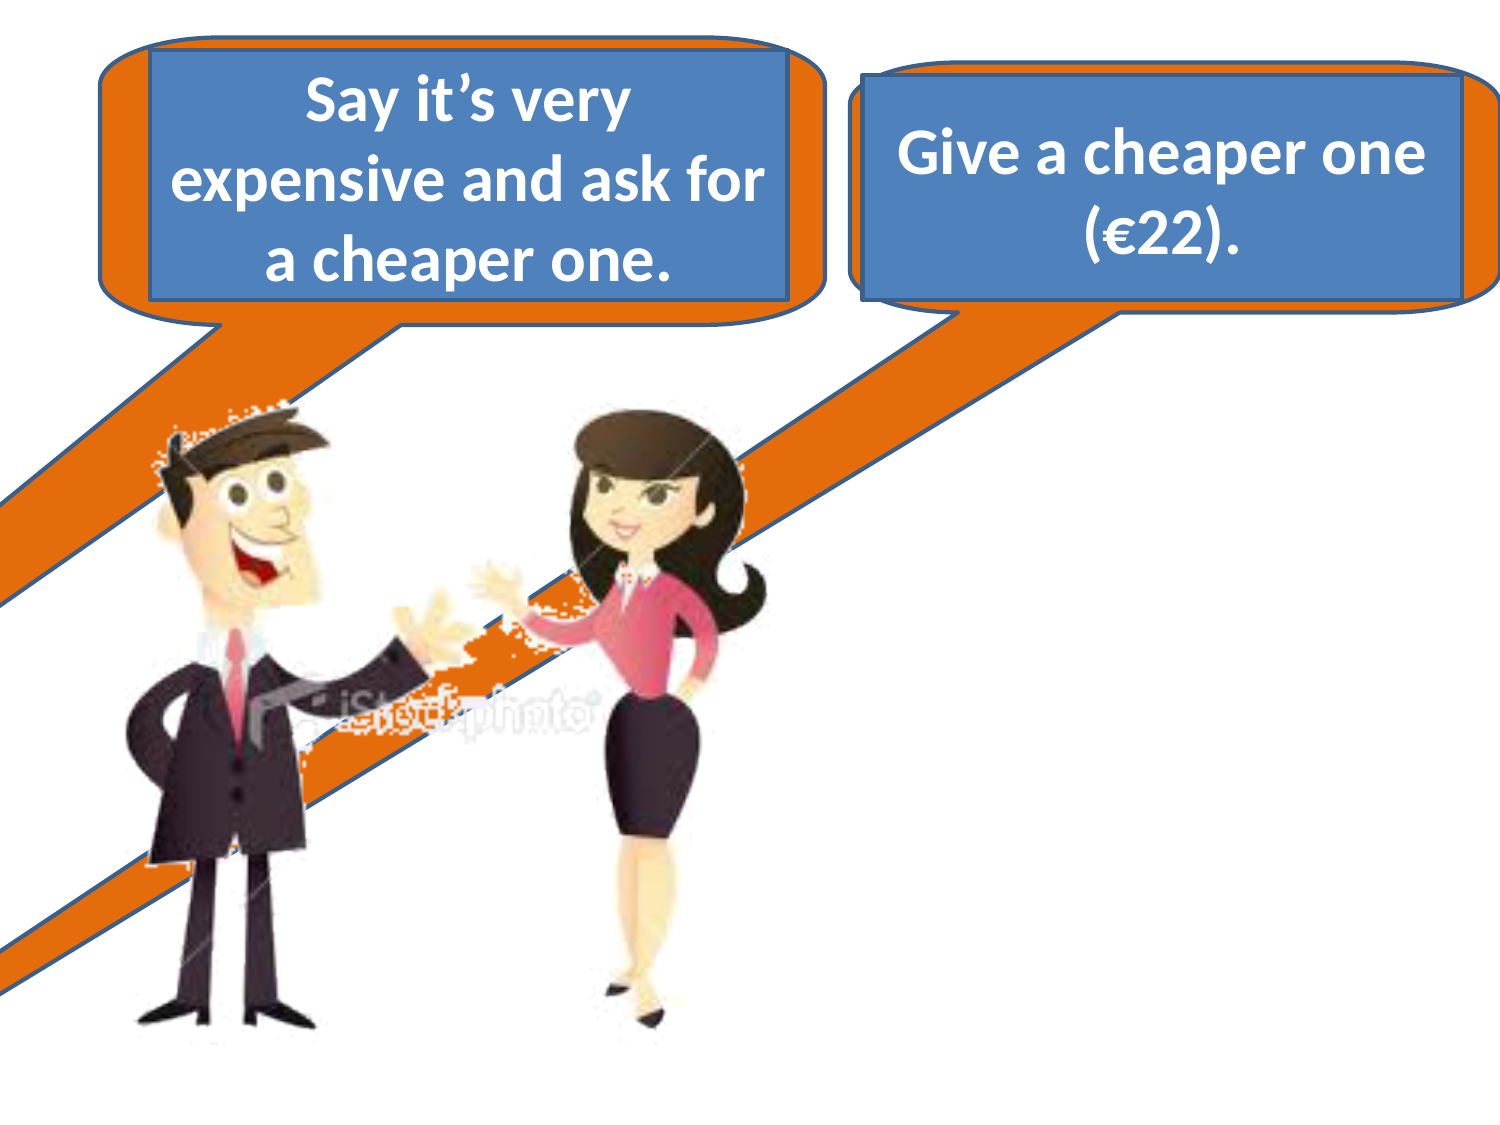

It’s very expensive! Do you have a cheaper one?
Say it’s very expensive and ask for a cheaper one.
Here you are. That’s €22.
Give a cheaper one (€22).